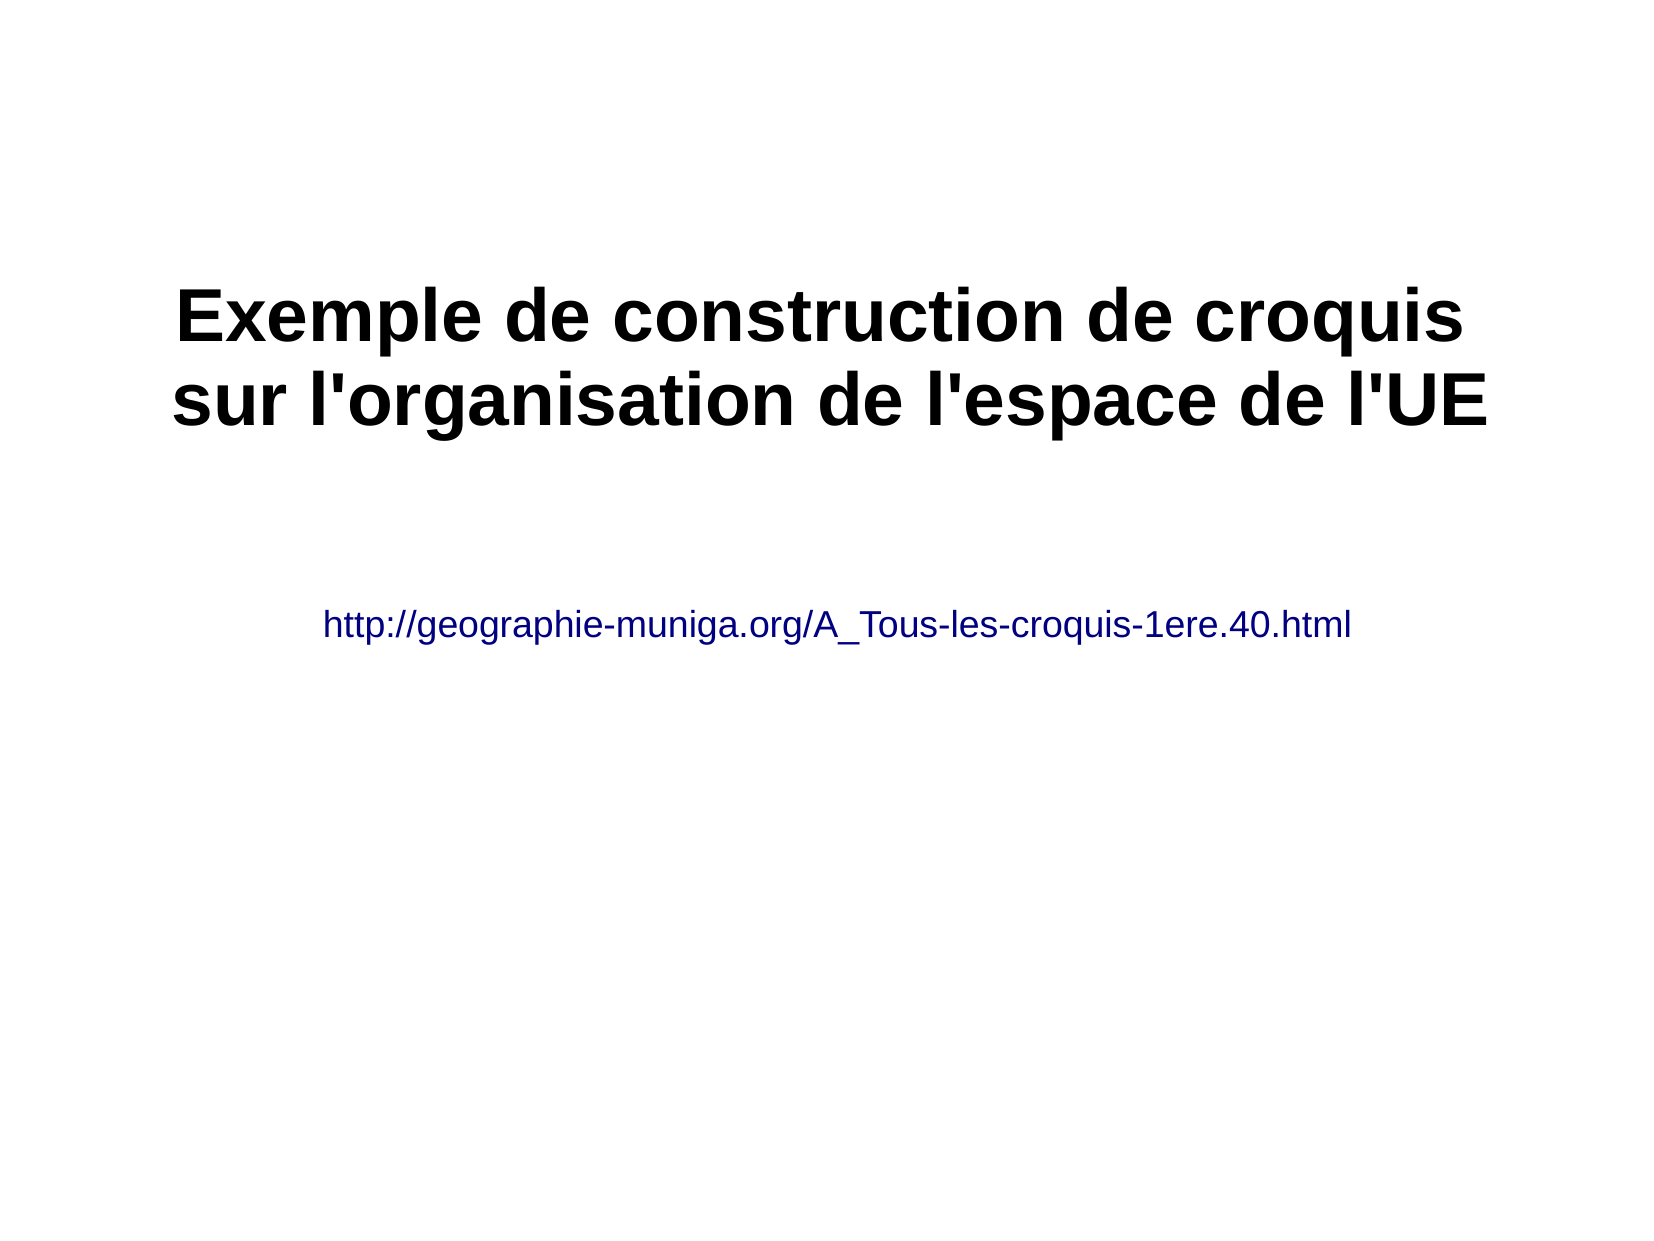

Exemple de construction de croquis
sur l'organisation de l'espace de l'UE
http://geographie-muniga.org/A_Tous-les-croquis-1ere.40.html